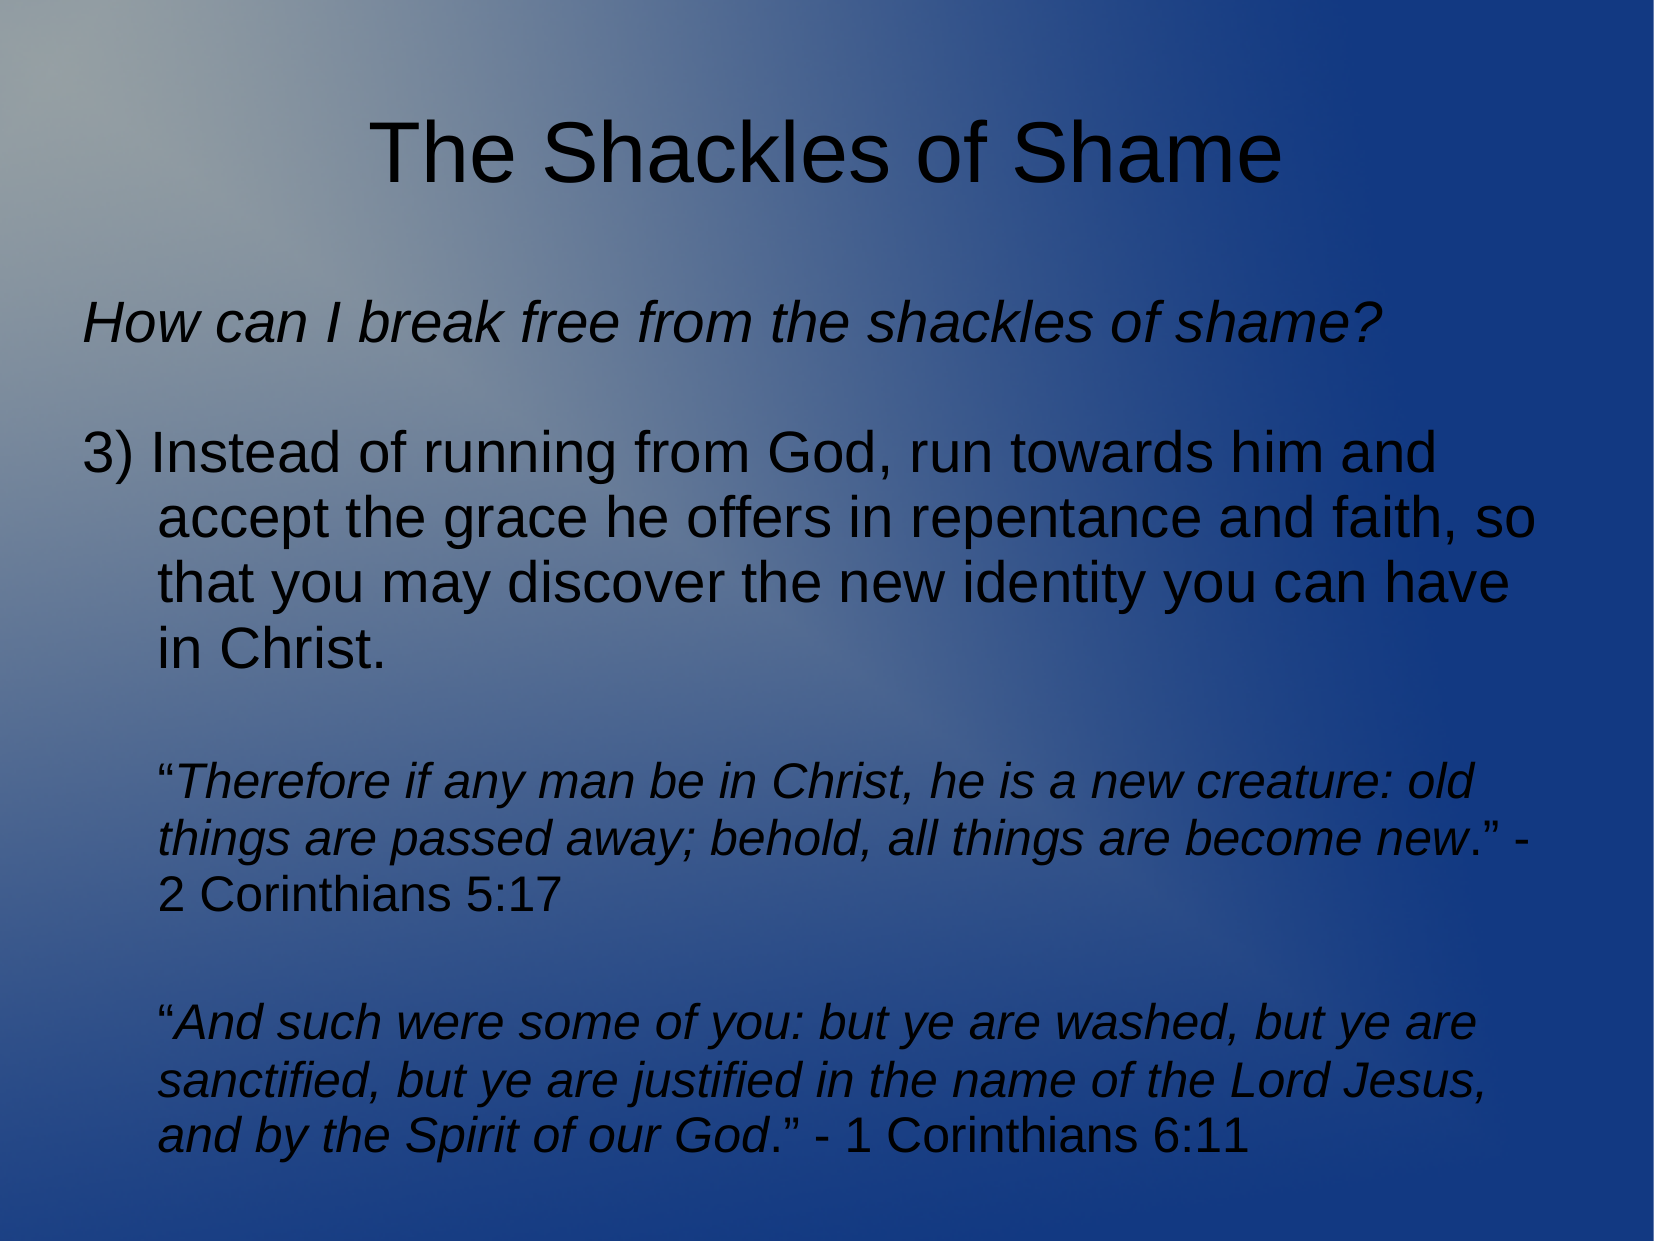

# The Shackles of Shame
How can I break free from the shackles of shame?
3) Instead of running from God, run towards him and 		accept the grace he offers in repentance and faith, so 	that you may discover the new identity you can have 	in Christ.
	“Therefore if any man be in Christ, he is a new creature: old 		things are passed away; behold, all things are become new.” - 	2 Corinthians 5:17
	“And such were some of you: but ye are washed, but ye are 		sanctified, but ye are justified in the name of the Lord Jesus, 		and by the Spirit of our God.” - 1 Corinthians 6:11